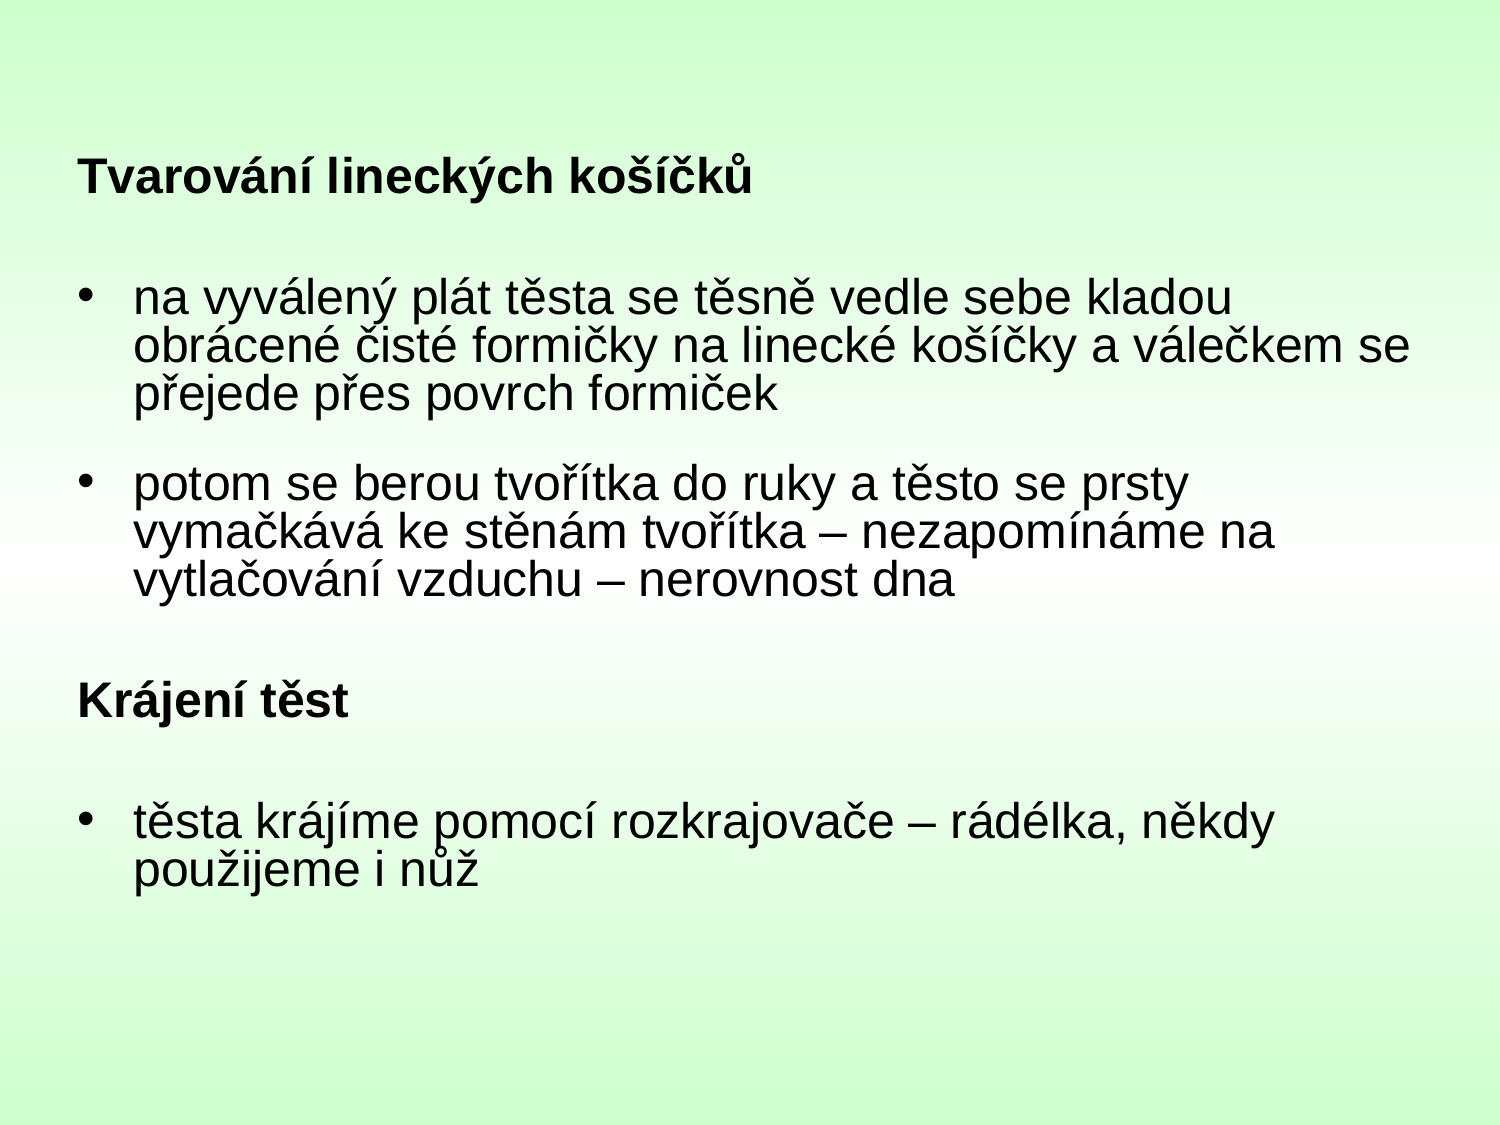

# Tvarování lineckých košíčků
na vyválený plát těsta se těsně vedle sebe kladou obrácené čisté formičky na linecké košíčky a válečkem se přejede přes povrch formiček
potom se berou tvořítka do ruky a těsto se prsty vymačkává ke stěnám tvořítka – nezapomínáme na vytlačování vzduchu – nerovnost dna
Krájení těst
těsta krájíme pomocí rozkrajovače – rádélka, někdy použijeme i nůž